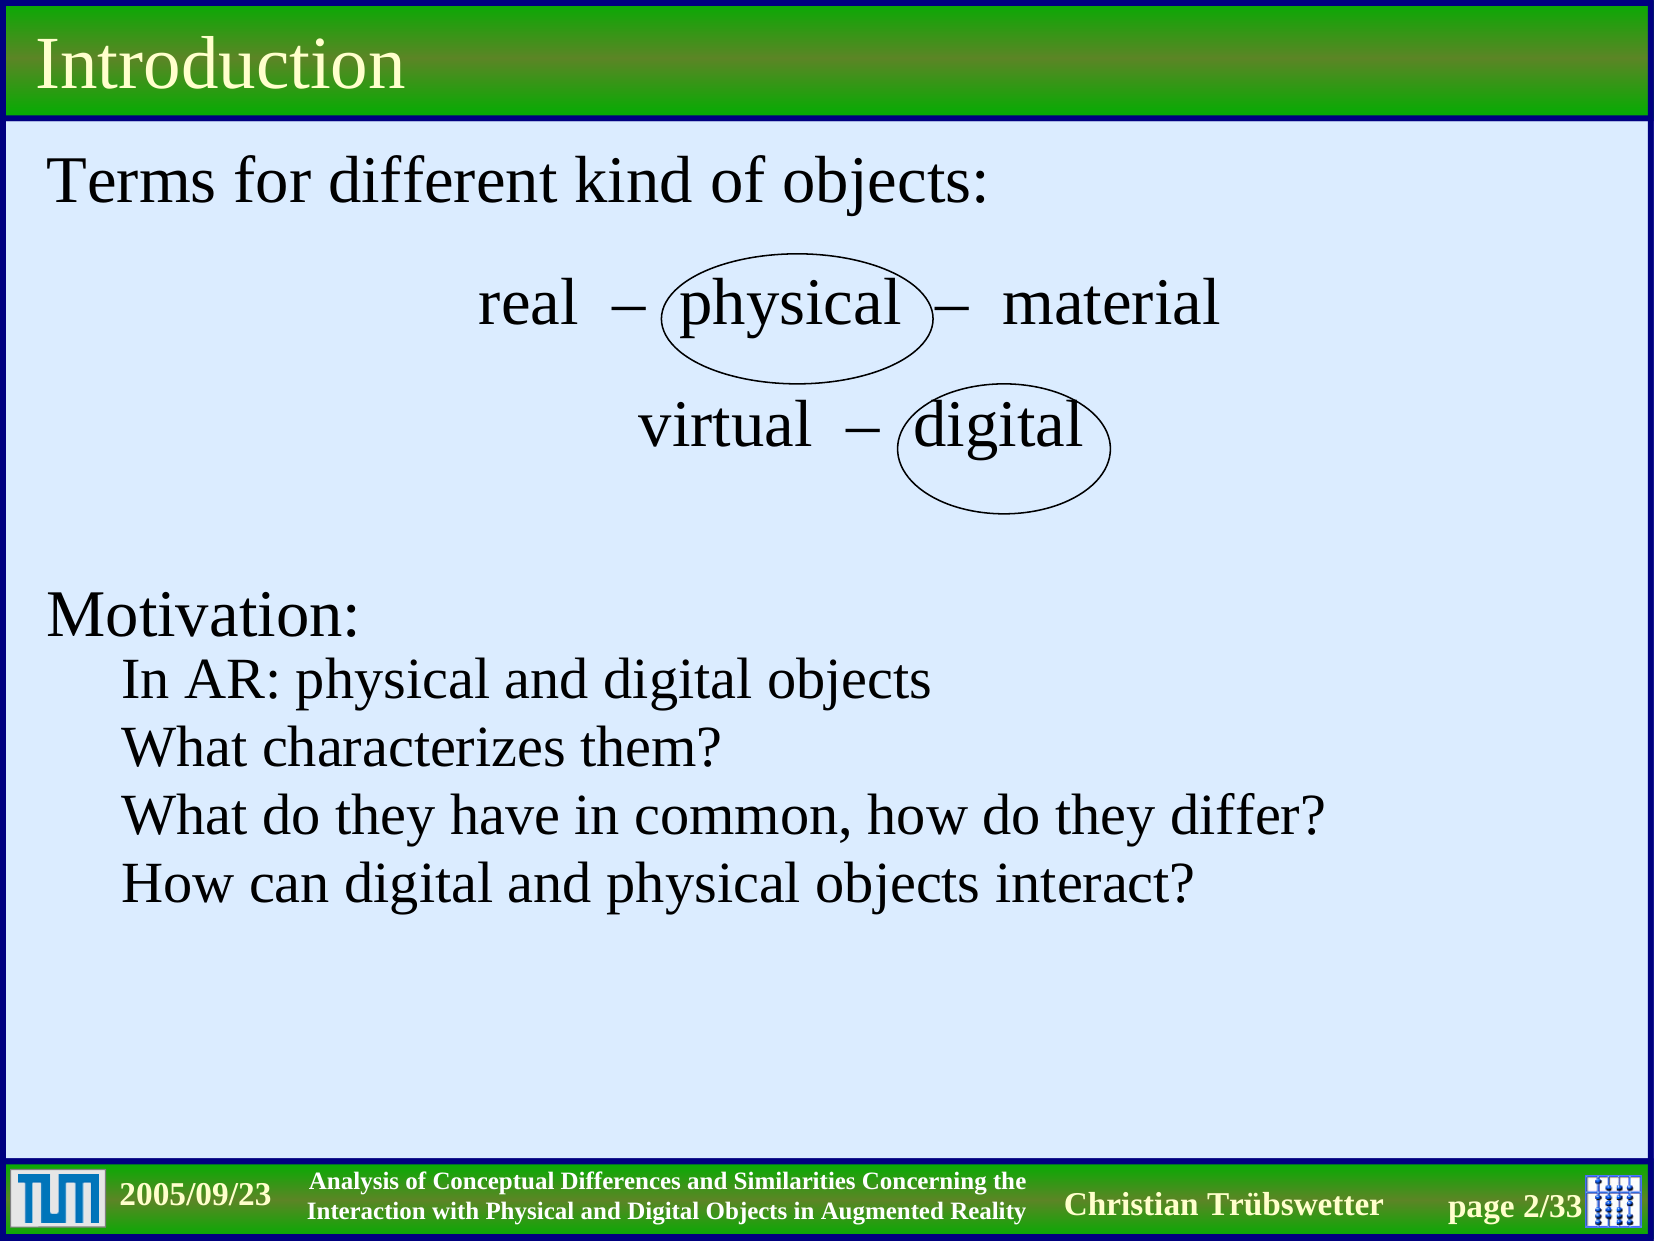

# Introduction
Terms for different kind of objects:
	real – physical – material
		virtual – digital
Motivation:
In AR: physical and digital objects
What characterizes them?
What do they have in common, how do they differ?
How can digital and physical objects interact?